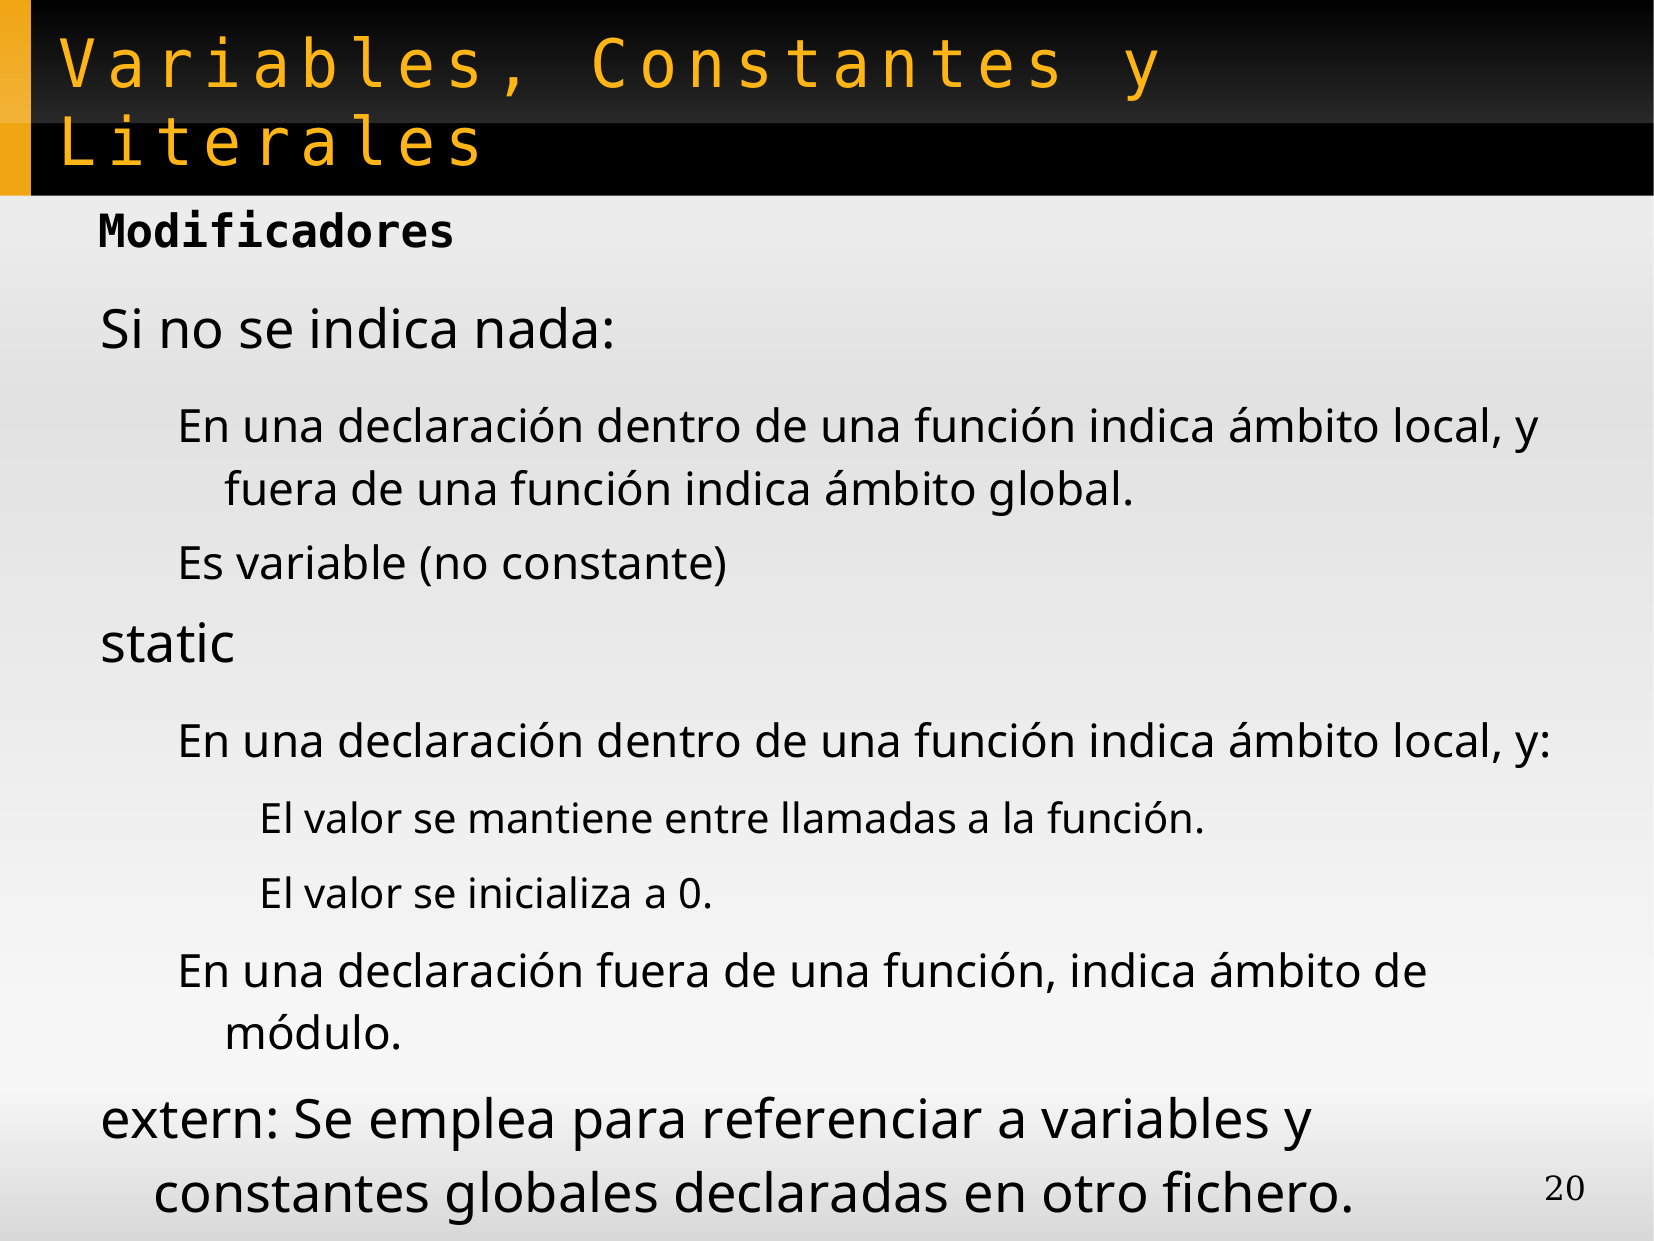

# Variables, Constantes y Literales
Modificadores
Si no se indica nada:
En una declaración dentro de una función indica ámbito local, y fuera de una función indica ámbito global.
Es variable (no constante)
static
En una declaración dentro de una función indica ámbito local, y:
El valor se mantiene entre llamadas a la función.
El valor se inicializa a 0.
En una declaración fuera de una función, indica ámbito de módulo.
extern: Se emplea para referenciar a variables y constantes globales declaradas en otro fichero.
const: el valor es una constante en tiempo de ejecución
20